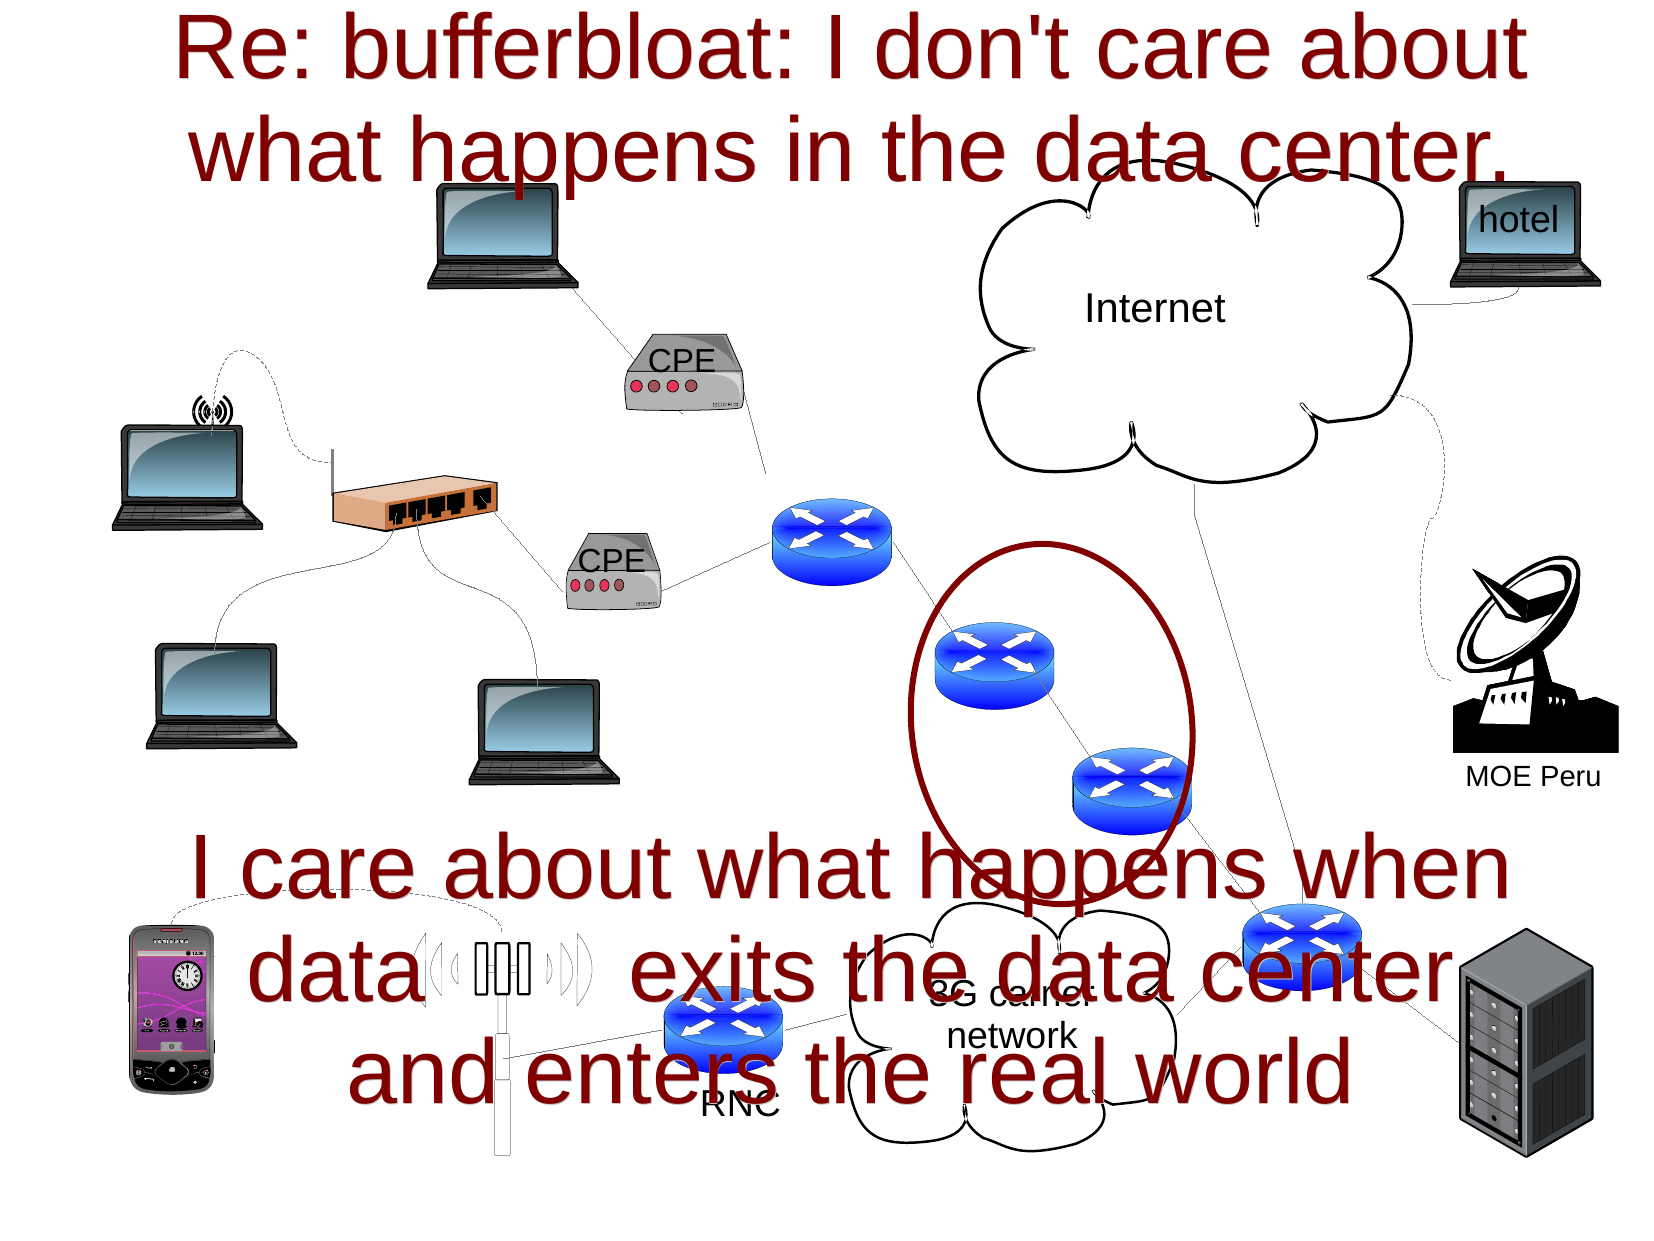

# Re: bufferbloat: I don't care about what happens in the data center. I care about what happens when data exits the data center and enters the real world
Internet
hotel
CPE
CPE
MOE Peru
3G carrier
network
RNC